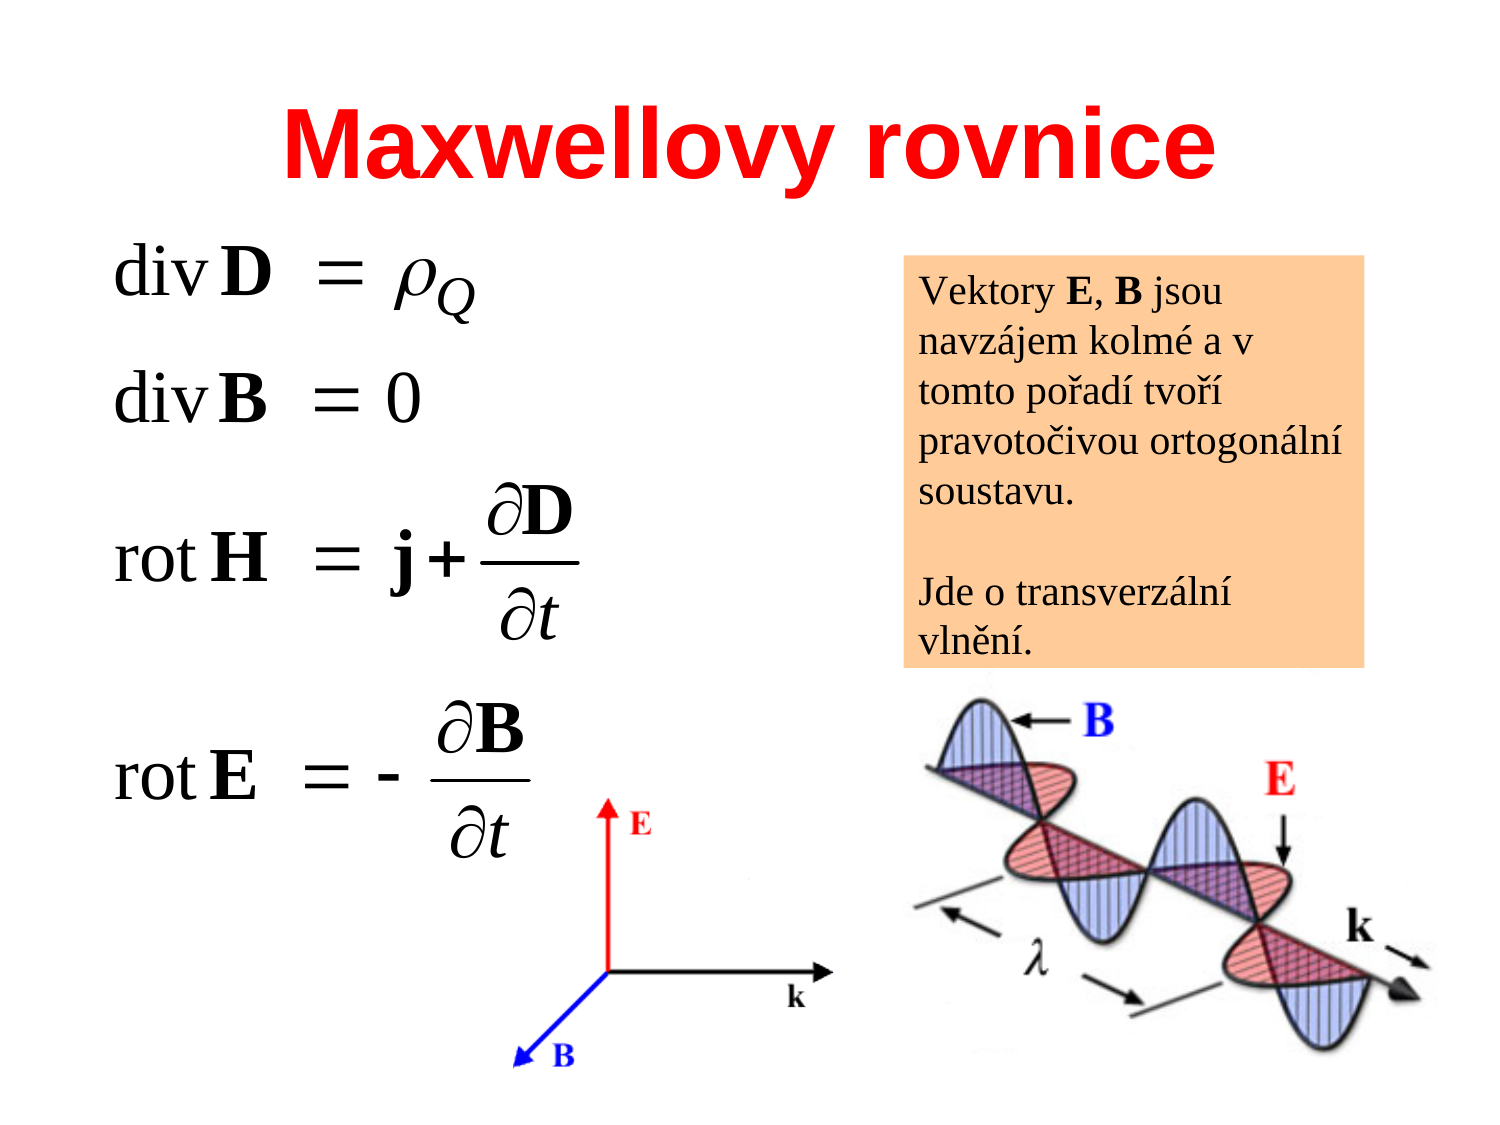

# Maxwellovy rovnice
Vektory E, B jsou navzájem kolmé a v tomto pořadí tvoří pravotočivou ortogonální soustavu.
Jde o transverzální vlnění.